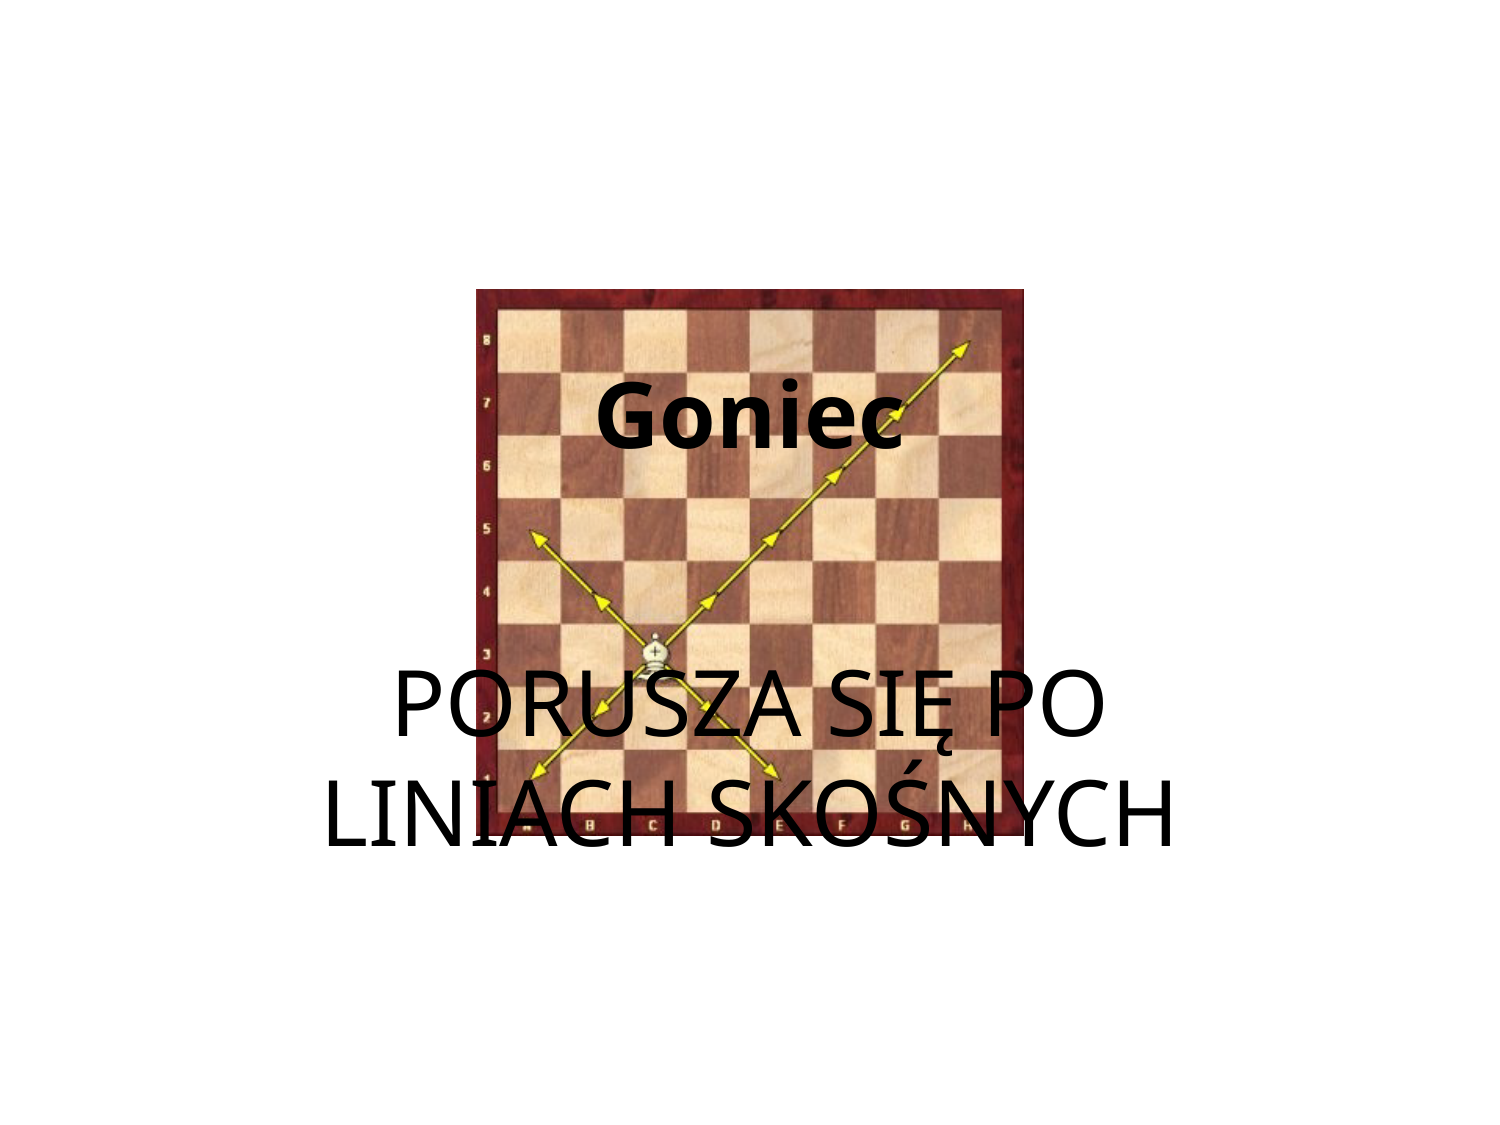

# Goniec
PORUSZA SIĘ PO LINIACH SKOŚNYCH